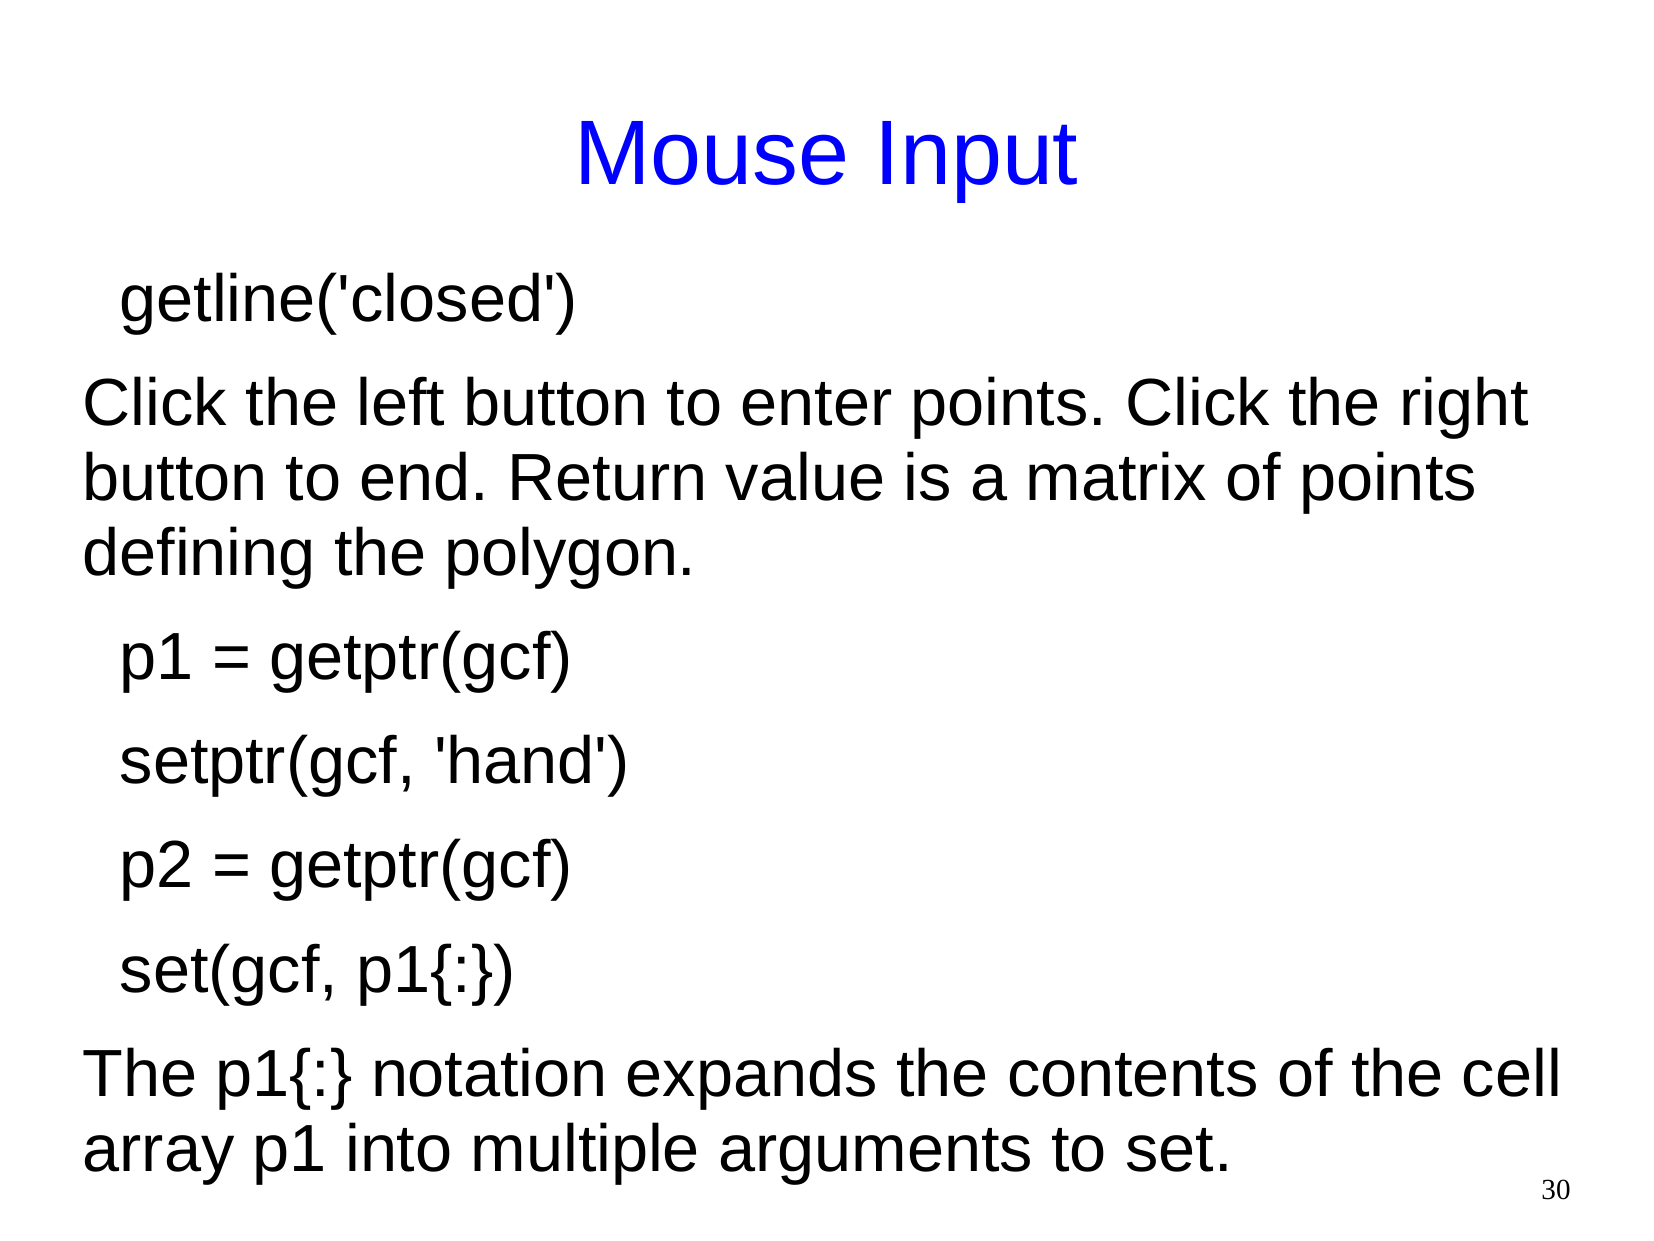

# Mouse Input
 getline('closed')
Click the left button to enter points. Click the right button to end. Return value is a matrix of points defining the polygon.
 p1 = getptr(gcf)
 setptr(gcf, 'hand')
 p2 = getptr(gcf)
 set(gcf, p1{:})
The p1{:} notation expands the contents of the cell array p1 into multiple arguments to set.
30